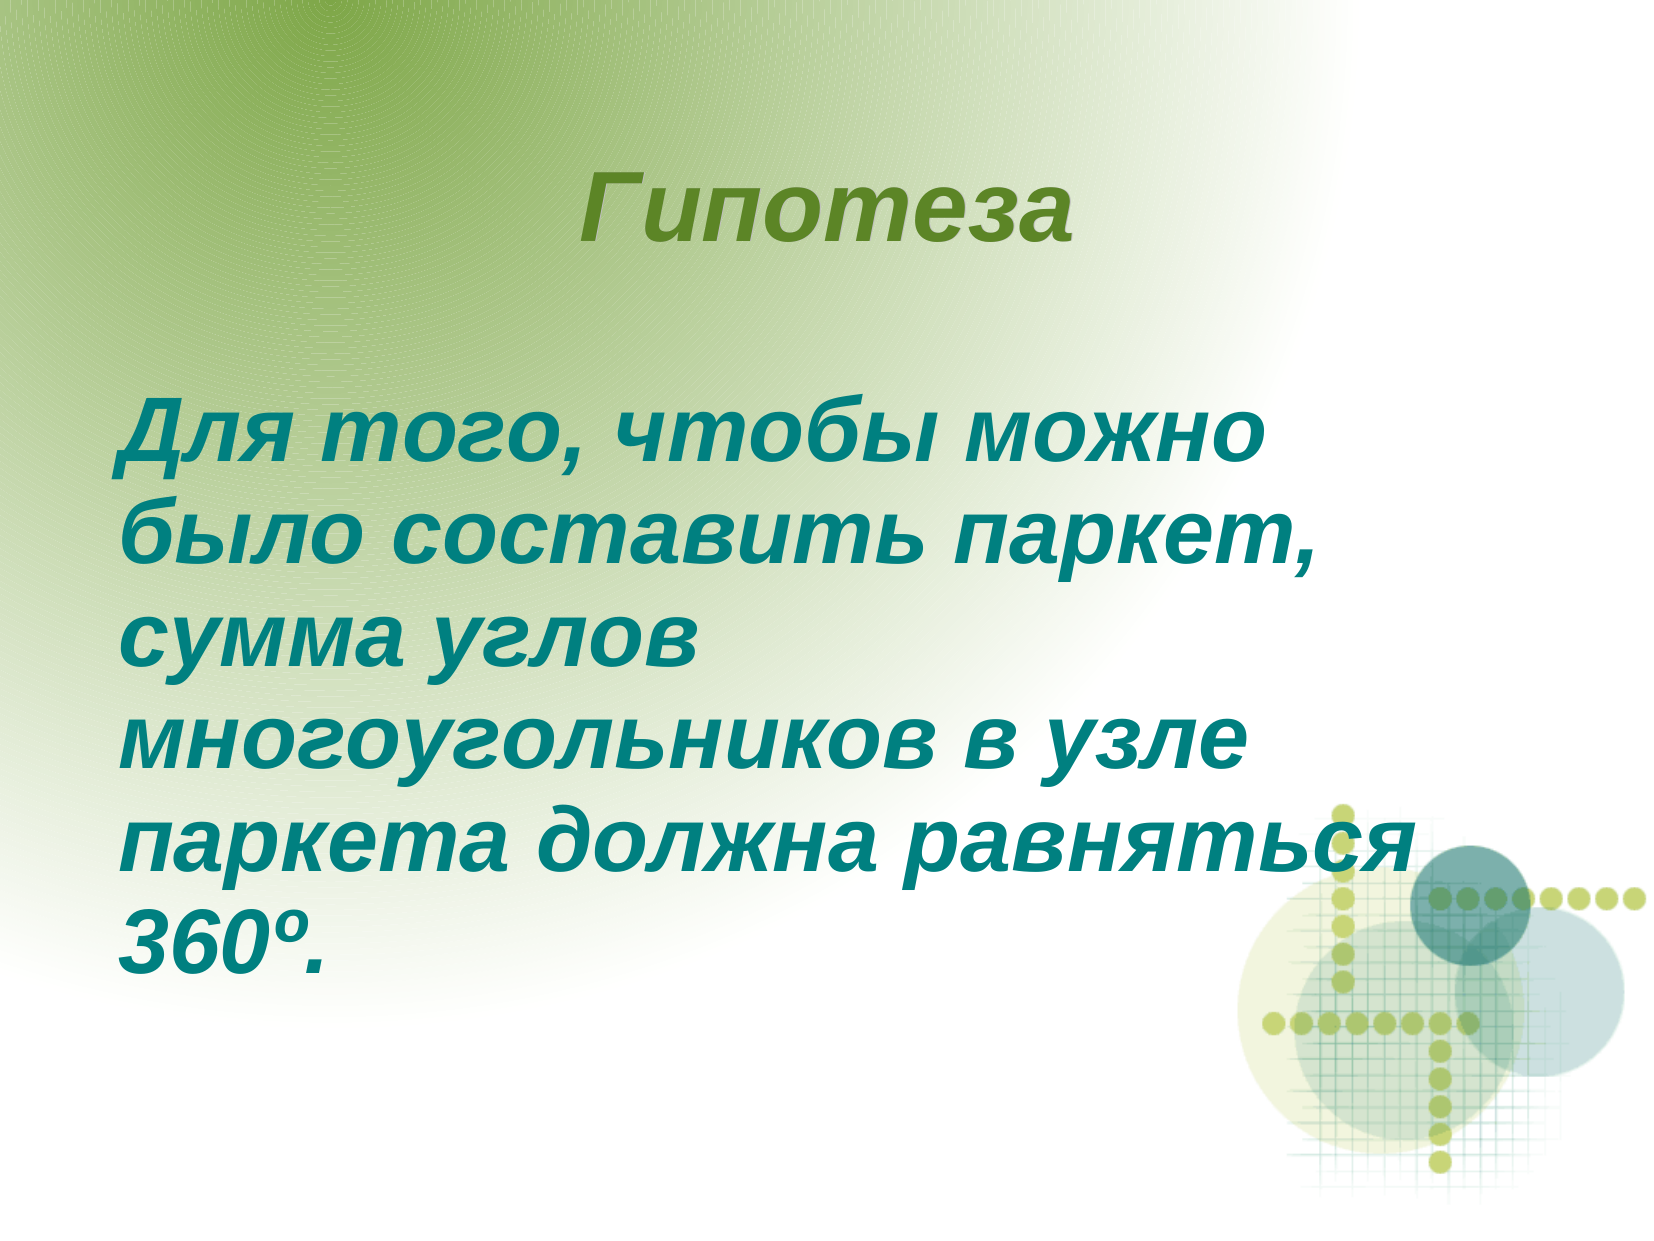

# Гипотеза
Для того, чтобы можно было составить паркет, сумма углов многоугольников в узле паркета должна равняться 360º.